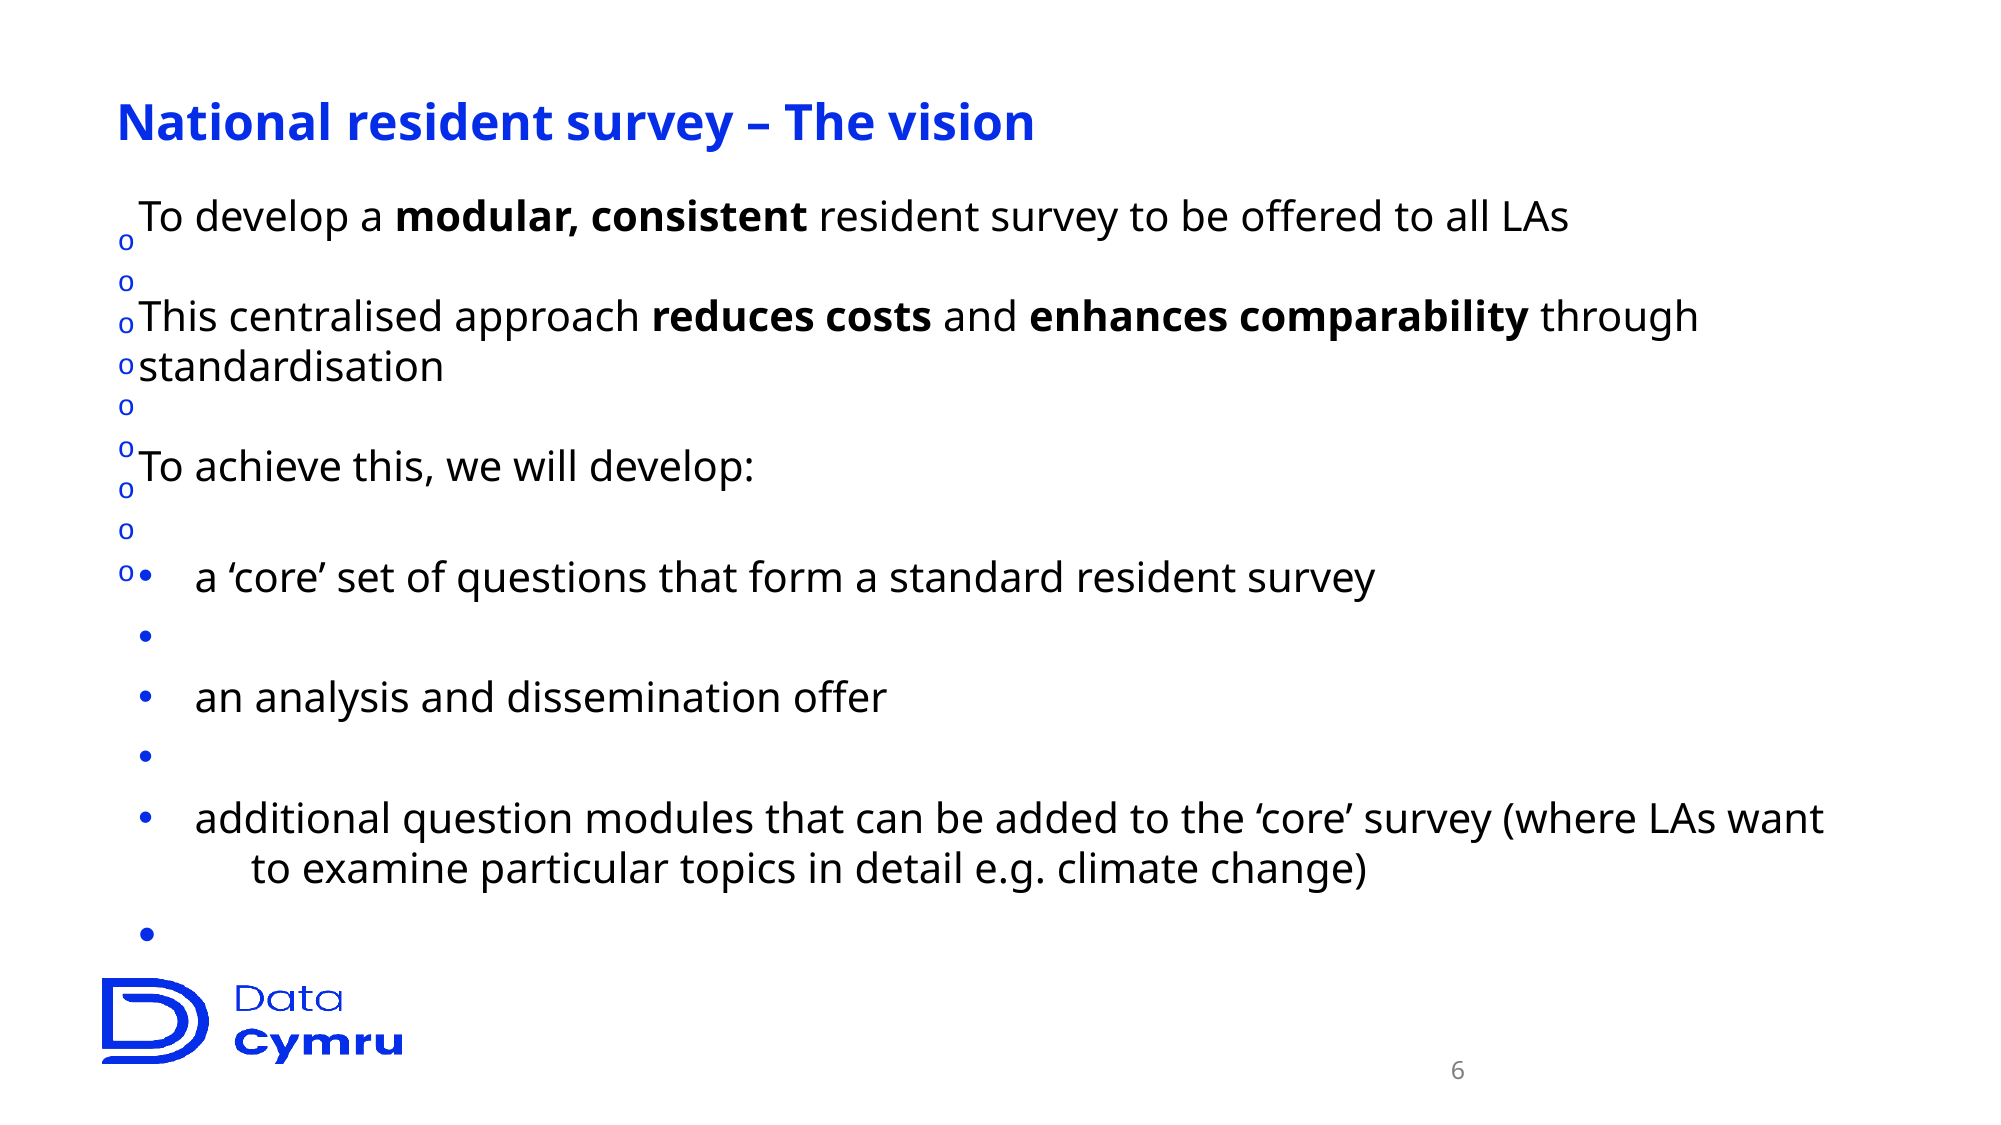

# National resident survey – The vision
To develop a modular, consistent resident survey to be offered to all LAs
This centralised approach reduces costs and enhances comparability through standardisation
To achieve this, we will develop:
a ‘core’ set of questions that form a standard resident survey
an analysis and dissemination offer
additional question modules that can be added to the ‘core’ survey (where LAs want to examine particular topics in detail e.g. climate change)